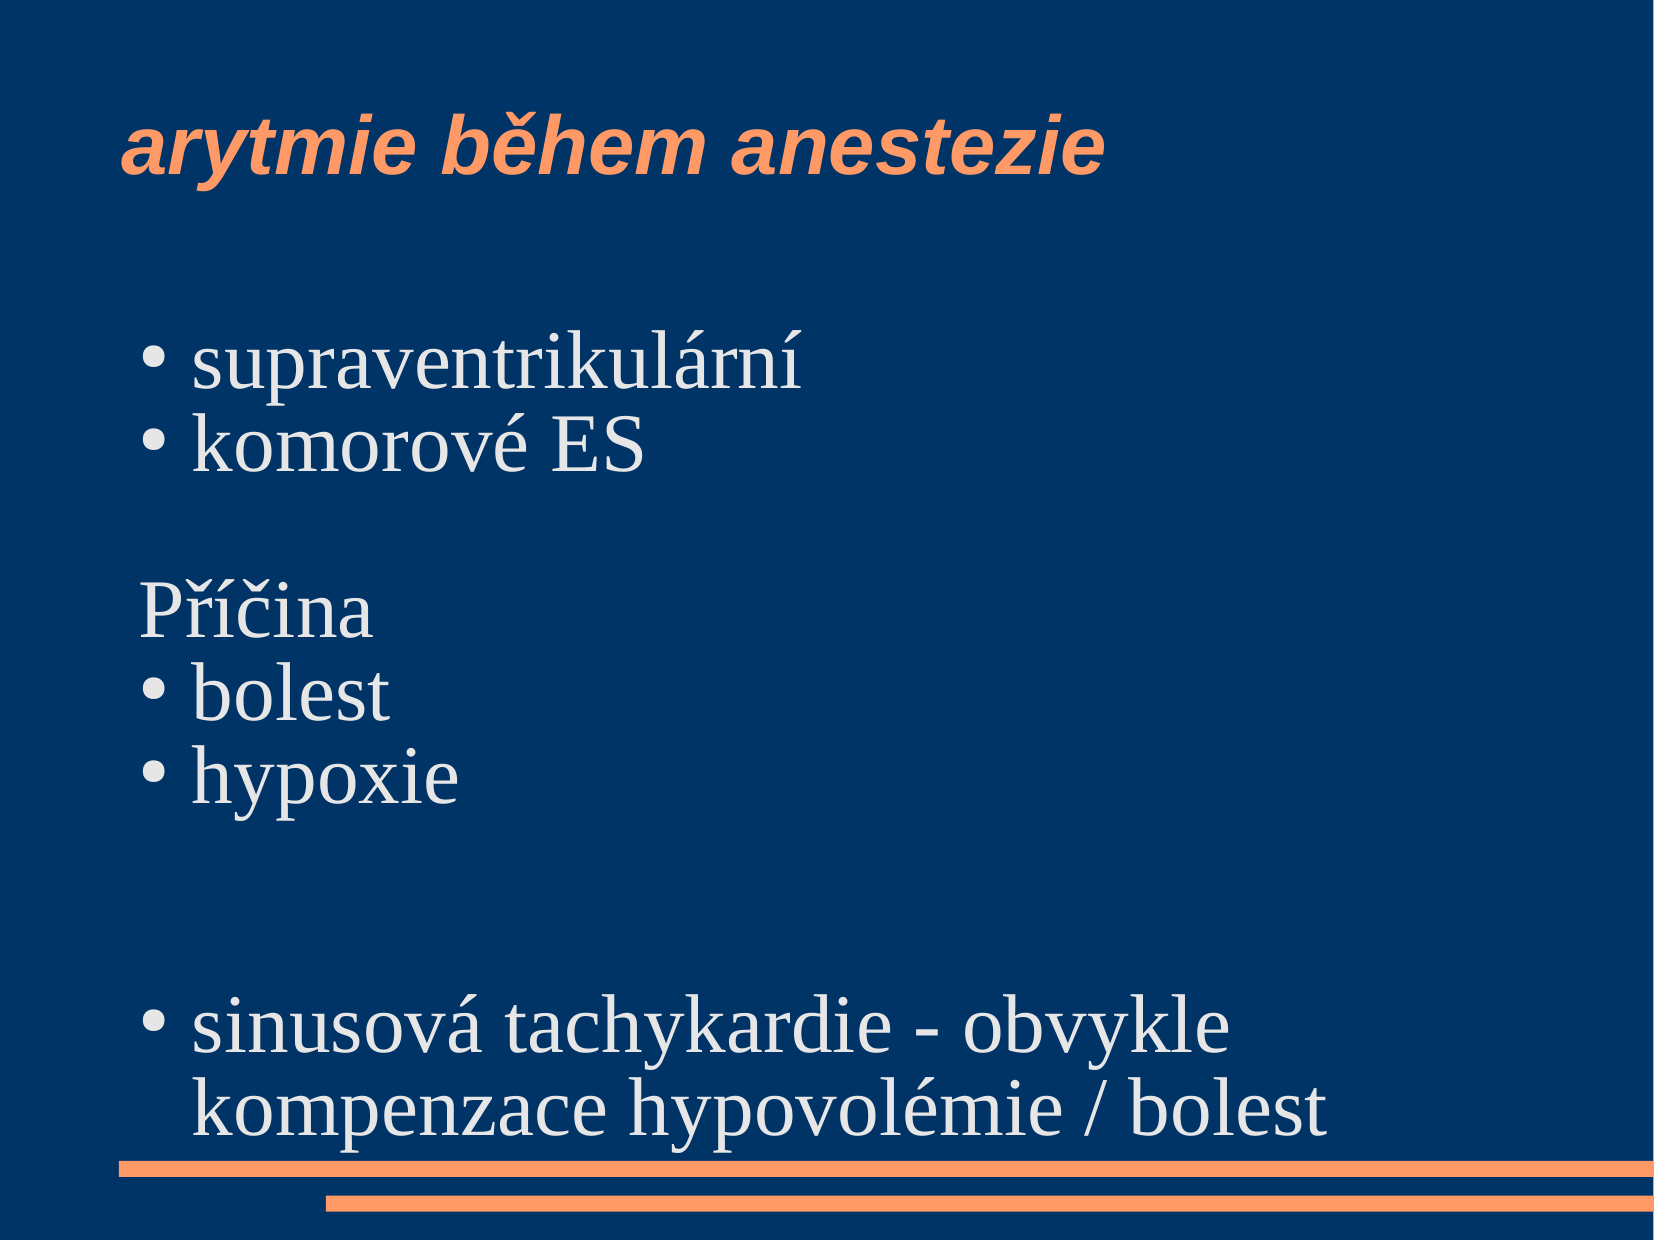

# arytmie během anestezie
supraventrikulární
komorové ES
Příčina
bolest
hypoxie
sinusová tachykardie - obvykle kompenzace hypovolémie / bolest